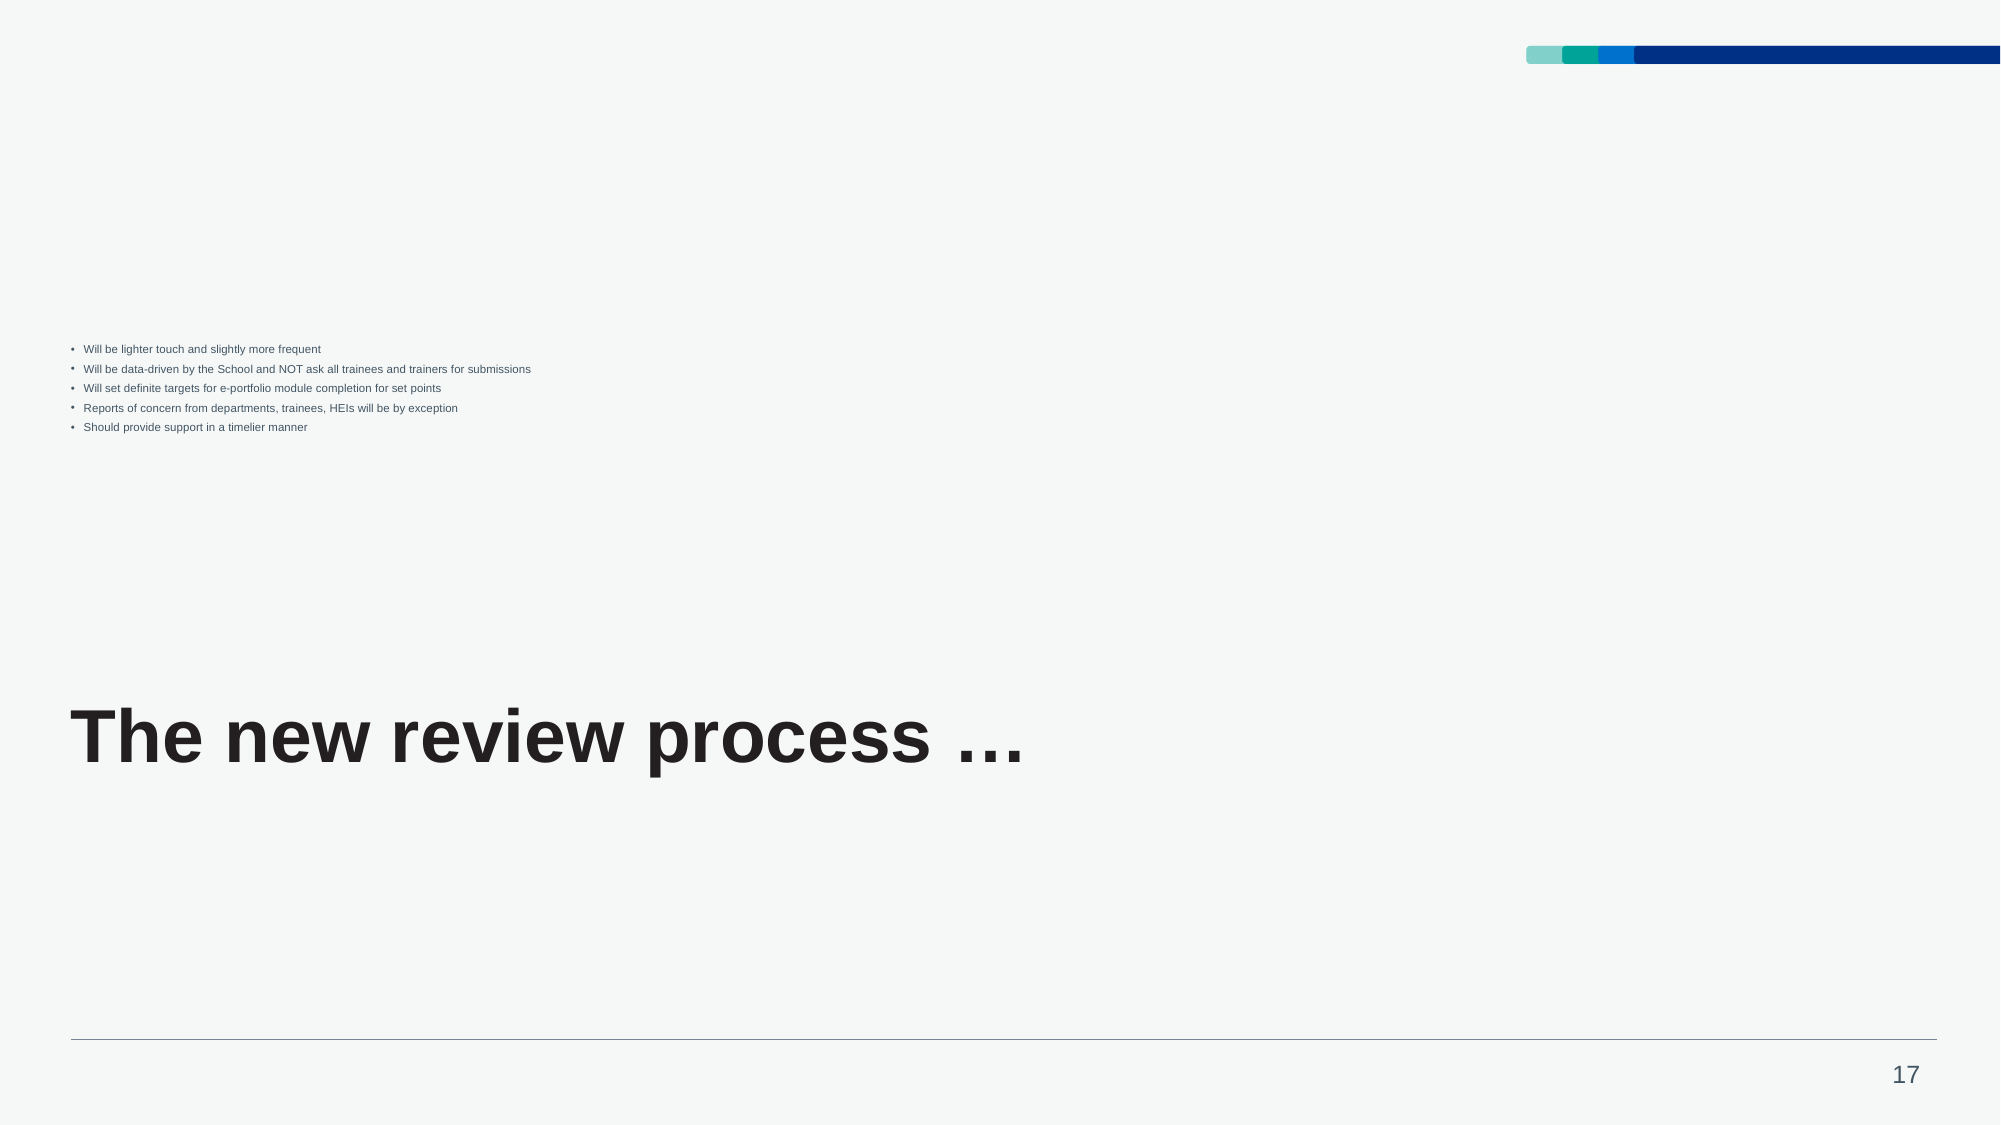

Will be lighter touch and slightly more frequent
Will be data-driven by the School and NOT ask all trainees and trainers for submissions
Will set definite targets for e-portfolio module completion for set points
Reports of concern from departments, trainees, HEIs will be by exception
Should provide support in a timelier manner
# The new review process …